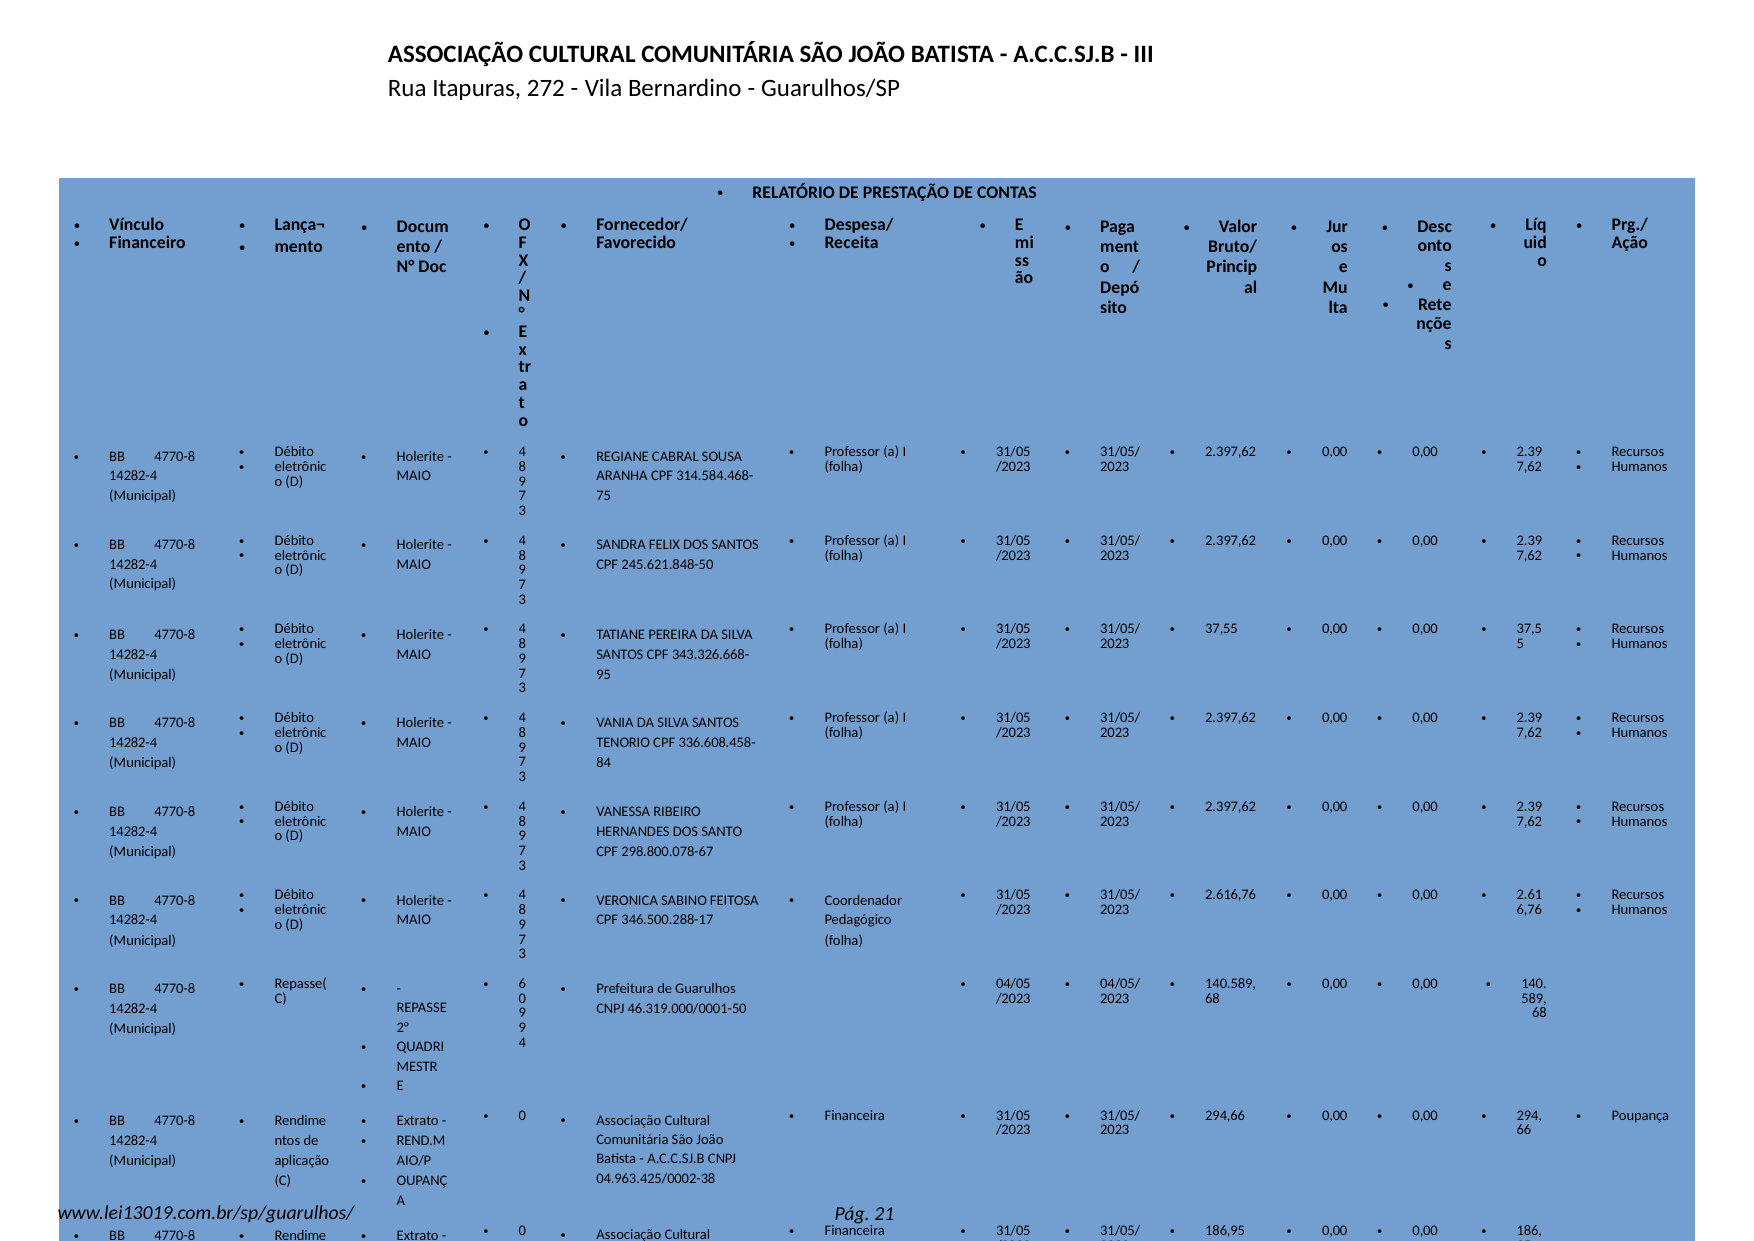

ASSOCIAÇÃO CULTURAL COMUNITÁRIA SÃO JOÃO BATISTA - A.C.C.SJ.B - III
Rua Itapuras, 272 - Vila Bernardino - Guarulhos/SP
| RELATÓRIO DE PRESTAÇÃO DE CONTAS | | | | | | | | | | | | |
| --- | --- | --- | --- | --- | --- | --- | --- | --- | --- | --- | --- | --- |
| Vínculo Financeiro | Lança¬ mento | Documento / N° Doc | OFX/N° Extrato | Fornecedor/ Favorecido | Despesa/ Receita | Emissão | Pagamento / Depósito | Valor Bruto/ Principal | Juros e Multa | Descontos e Retenções | Líquido | Prg./Ação |
| BB 4770-8 14282-4 (Municipal) | Débito eletrônico (D) | Holerite -MAIO | 48973 | REGIANE CABRAL SOUSA ARANHA CPF 314.584.468-75 | Professor (a) I (folha) | 31/05/2023 | 31/05/2023 | 2.397,62 | 0,00 | 0,00 | 2.397,62 | Recursos Humanos |
| BB 4770-8 14282-4 (Municipal) | Débito eletrônico (D) | Holerite -MAIO | 48973 | SANDRA FELIX DOS SANTOS CPF 245.621.848-50 | Professor (a) I (folha) | 31/05/2023 | 31/05/2023 | 2.397,62 | 0,00 | 0,00 | 2.397,62 | Recursos Humanos |
| BB 4770-8 14282-4 (Municipal) | Débito eletrônico (D) | Holerite -MAIO | 48973 | TATIANE PEREIRA DA SILVA SANTOS CPF 343.326.668-95 | Professor (a) I (folha) | 31/05/2023 | 31/05/2023 | 37,55 | 0,00 | 0,00 | 37,55 | Recursos Humanos |
| BB 4770-8 14282-4 (Municipal) | Débito eletrônico (D) | Holerite -MAIO | 48973 | VANIA DA SILVA SANTOS TENORIO CPF 336.608.458-84 | Professor (a) I (folha) | 31/05/2023 | 31/05/2023 | 2.397,62 | 0,00 | 0,00 | 2.397,62 | Recursos Humanos |
| BB 4770-8 14282-4 (Municipal) | Débito eletrônico (D) | Holerite -MAIO | 48973 | VANESSA RIBEIRO HERNANDES DOS SANTO CPF 298.800.078-67 | Professor (a) I (folha) | 31/05/2023 | 31/05/2023 | 2.397,62 | 0,00 | 0,00 | 2.397,62 | Recursos Humanos |
| BB 4770-8 14282-4 (Municipal) | Débito eletrônico (D) | Holerite -MAIO | 48973 | VERONICA SABINO FEITOSA CPF 346.500.288-17 | Coordenador Pedagógico (folha) | 31/05/2023 | 31/05/2023 | 2.616,76 | 0,00 | 0,00 | 2.616,76 | Recursos Humanos |
| BB 4770-8 14282-4 (Municipal) | Repasse(C) | - REPASSE 2° QUADRIMESTR E | 60994 | Prefeitura de Guarulhos CNPJ 46.319.000/0001-50 | | 04/05/2023 | 04/05/2023 | 140.589,68 | 0,00 | 0,00 | 140.589,68 | |
| BB 4770-8 14282-4 (Municipal) | Rendimentos de aplicação (C) | Extrato - REND.MAIO/P OUPANÇA | 0 | Associação Cultural Comunitária São João Batista - A.C.C.SJ.B CNPJ 04.963.425/0002-38 | Financeira | 31/05/2023 | 31/05/2023 | 294,66 | 0,00 | 0,00 | 294,66 | Poupança |
| BB 4770-8 14282-4 (Municipal) | Rendimentos de aplicação (C) | Extrato - REND.MAIO/AP LICAÇÃO | 0 | Associação Cultural Comunitária São João Batista - A.C.C.SJ.B CNPJ 04.963.425/0002-38 | Financeira | 31/05/2023 | 31/05/2023 | 186,95 | 0,00 | 0,00 | 186,95 | |
| BB 4770-8 14282-4 (Municipal) | Pagto RP depositado (D) | Fatura -FEVEREIRO | 32201 | GUARULHOS TELECOMUNICACOES LTDATe CNPJ 27.583.479/0001-92 | Telefone e Internet | 07/03/2023 | 22/03/2023 | 0,82 | 0,00 | 0,00 | 0,82 | Custos Indiretos |
| BB 4770-8 14282-4 (Municipal) | Débito eletrônico (D) | Fatura - MAIO | 60101 | CIA DE SANEAMENTO BASICO DO ESTADO DE SAO PAULO SABESP CNPJ 43.776.517/0001-80 | Água e Esgoto | 02/05/2023 | 01/06/2023 | 1.457,26 | 0,00 | 0,00 | 1.457,26 | Custos Indiretos |
| BB 4770-8 14282-4 (Municipal) | Débito eletrônico (D) | Nota Fiscal/DANFE -72 | 60102 | RICARDO GONZAGA DE OLIVEIRA CNPJ 48.992.811/0001-42 | Eletrônicos | 01/06/2023 | 01/06/2023 | 10.042,12 | 0,00 | 0,00 | 10.042,12 | Permanente Creches |
www.lei13019.com.br/sp/guarulhos/
Pág. 21